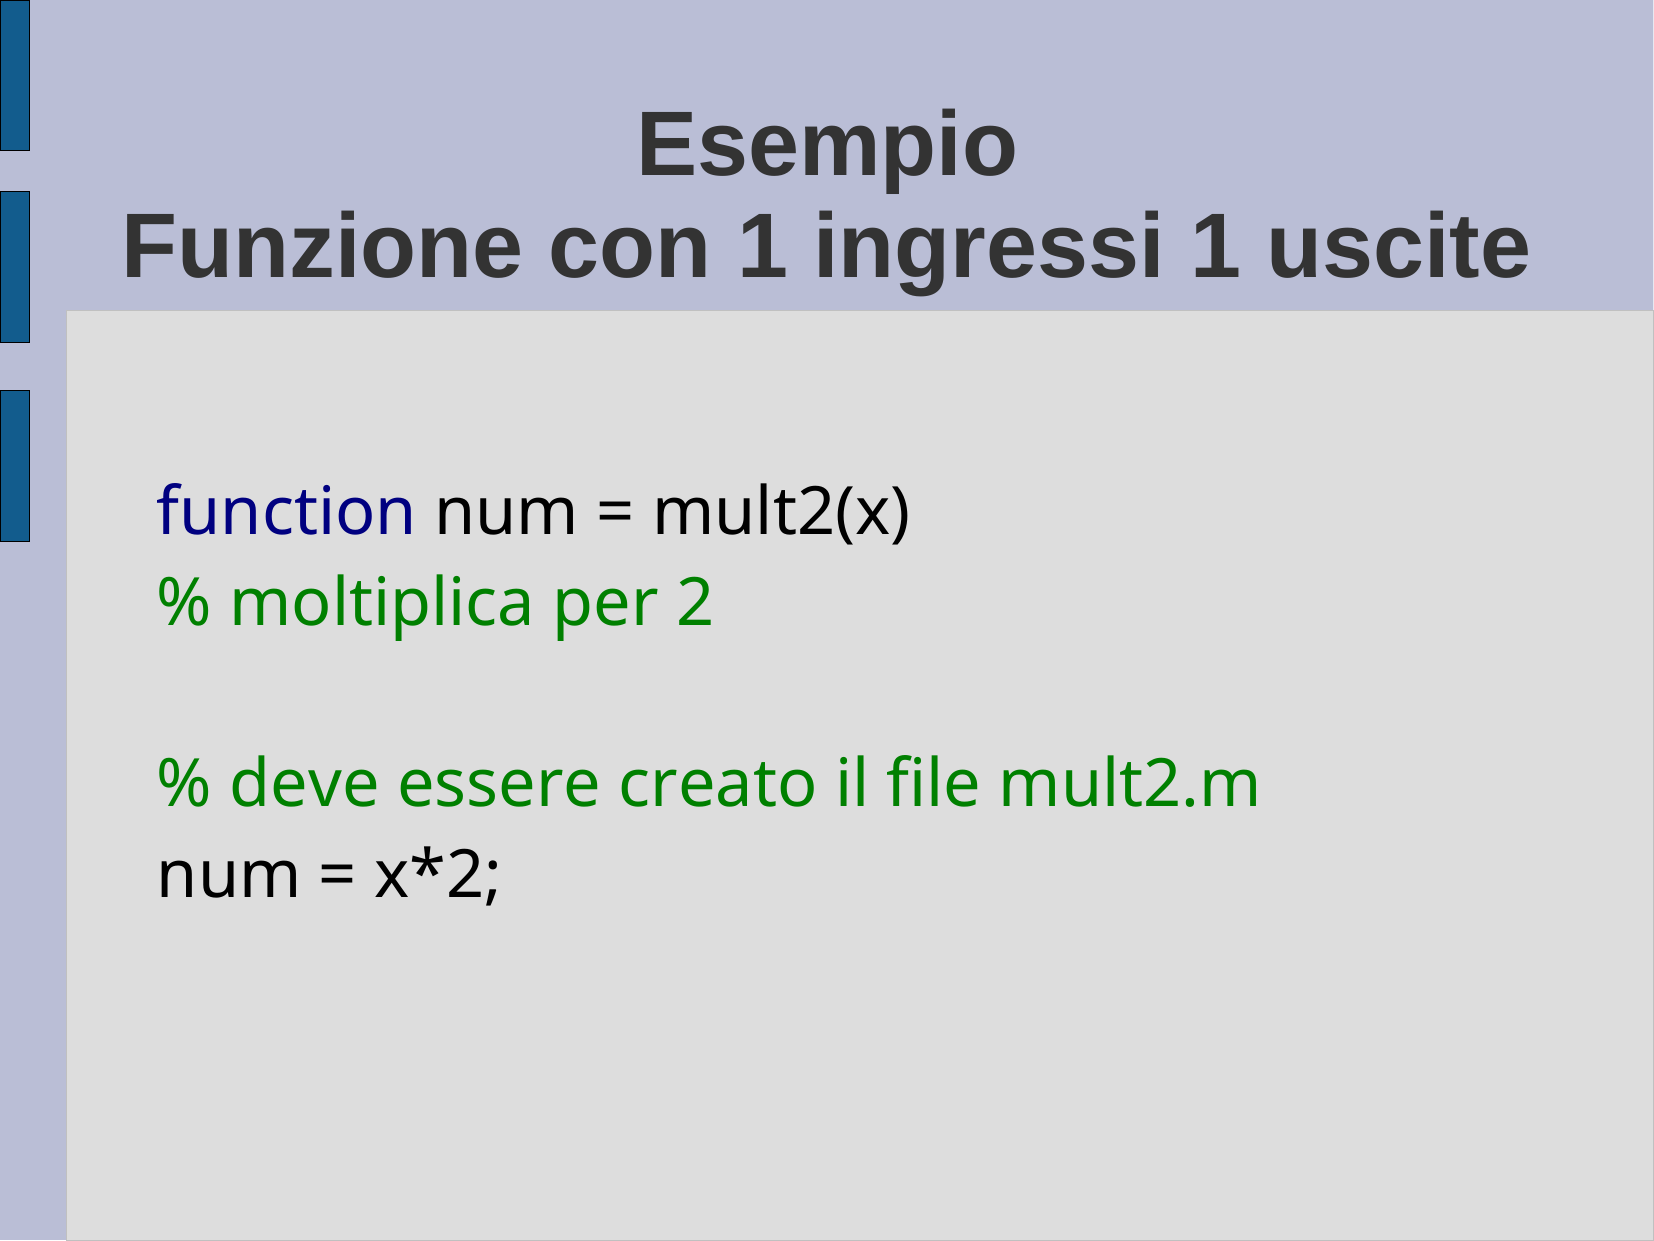

# Esempio Funzione con 1 ingressi 1 uscite
function num = mult2(x)
% moltiplica per 2
% deve essere creato il file mult2.m
num = x*2;